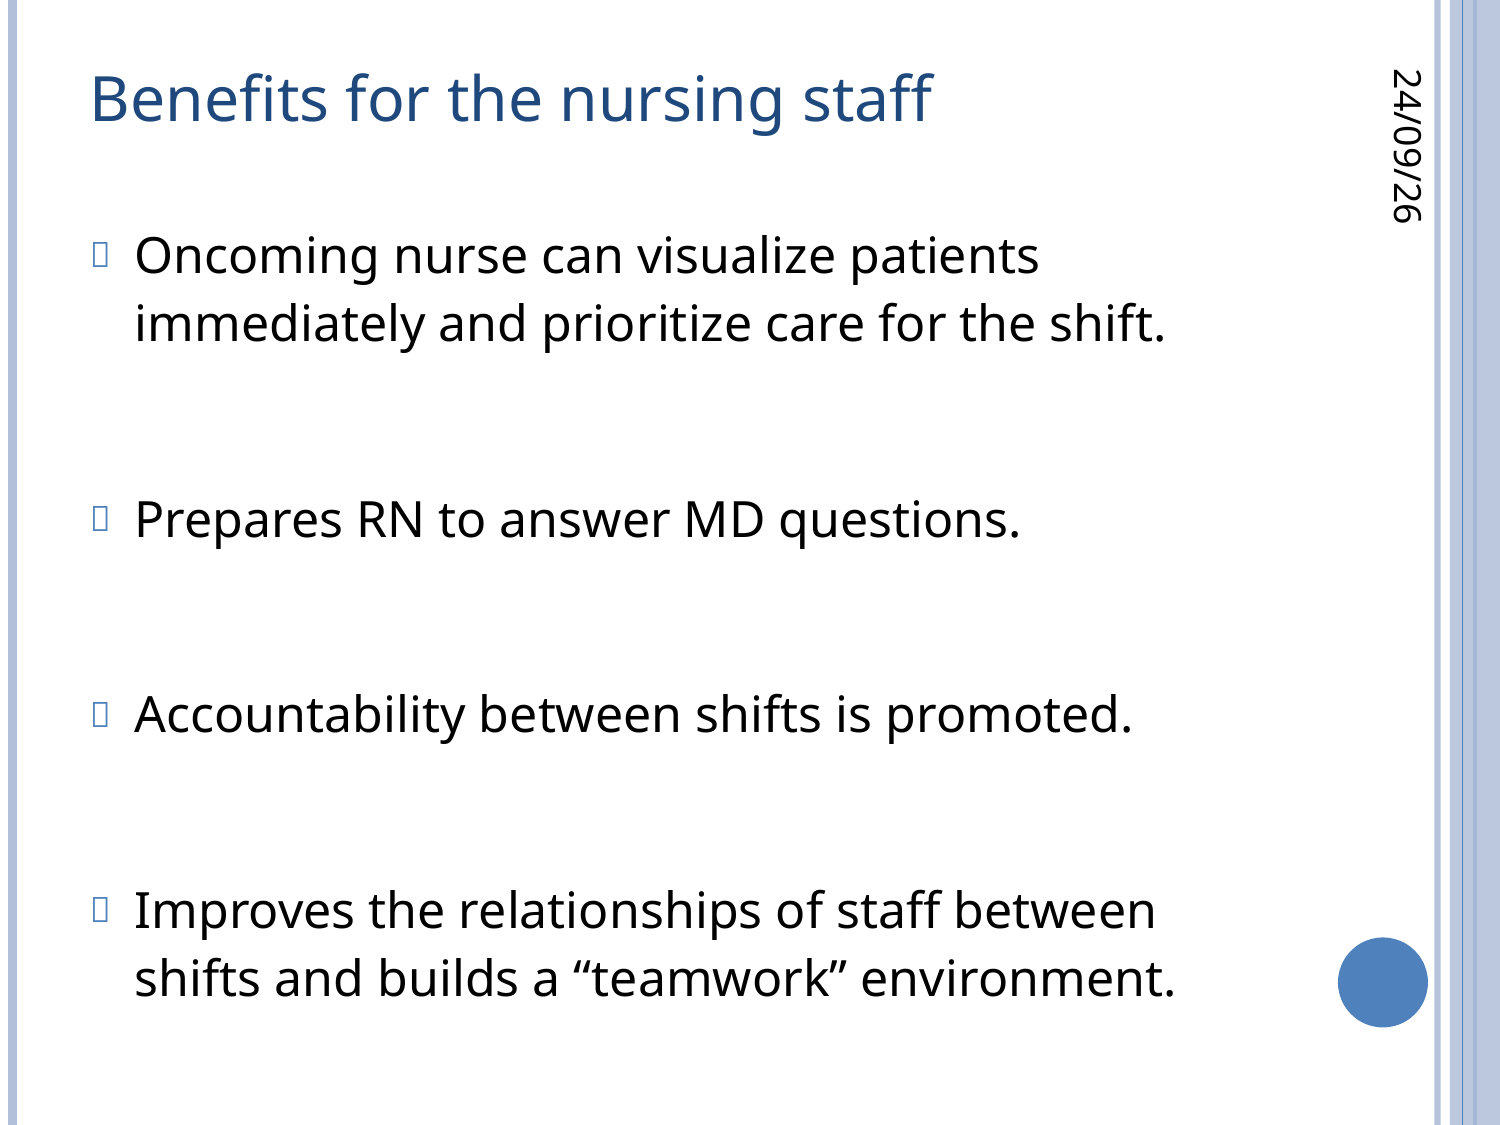

# Benefits for the nursing staff
Oncoming nurse can visualize patients immediately and prioritize care for the shift.
Prepares RN to answer MD questions.
Accountability between shifts is promoted.
Improves the relationships of staff between shifts and builds a “teamwork” environment.
( Anderson & Mangino, 2006)